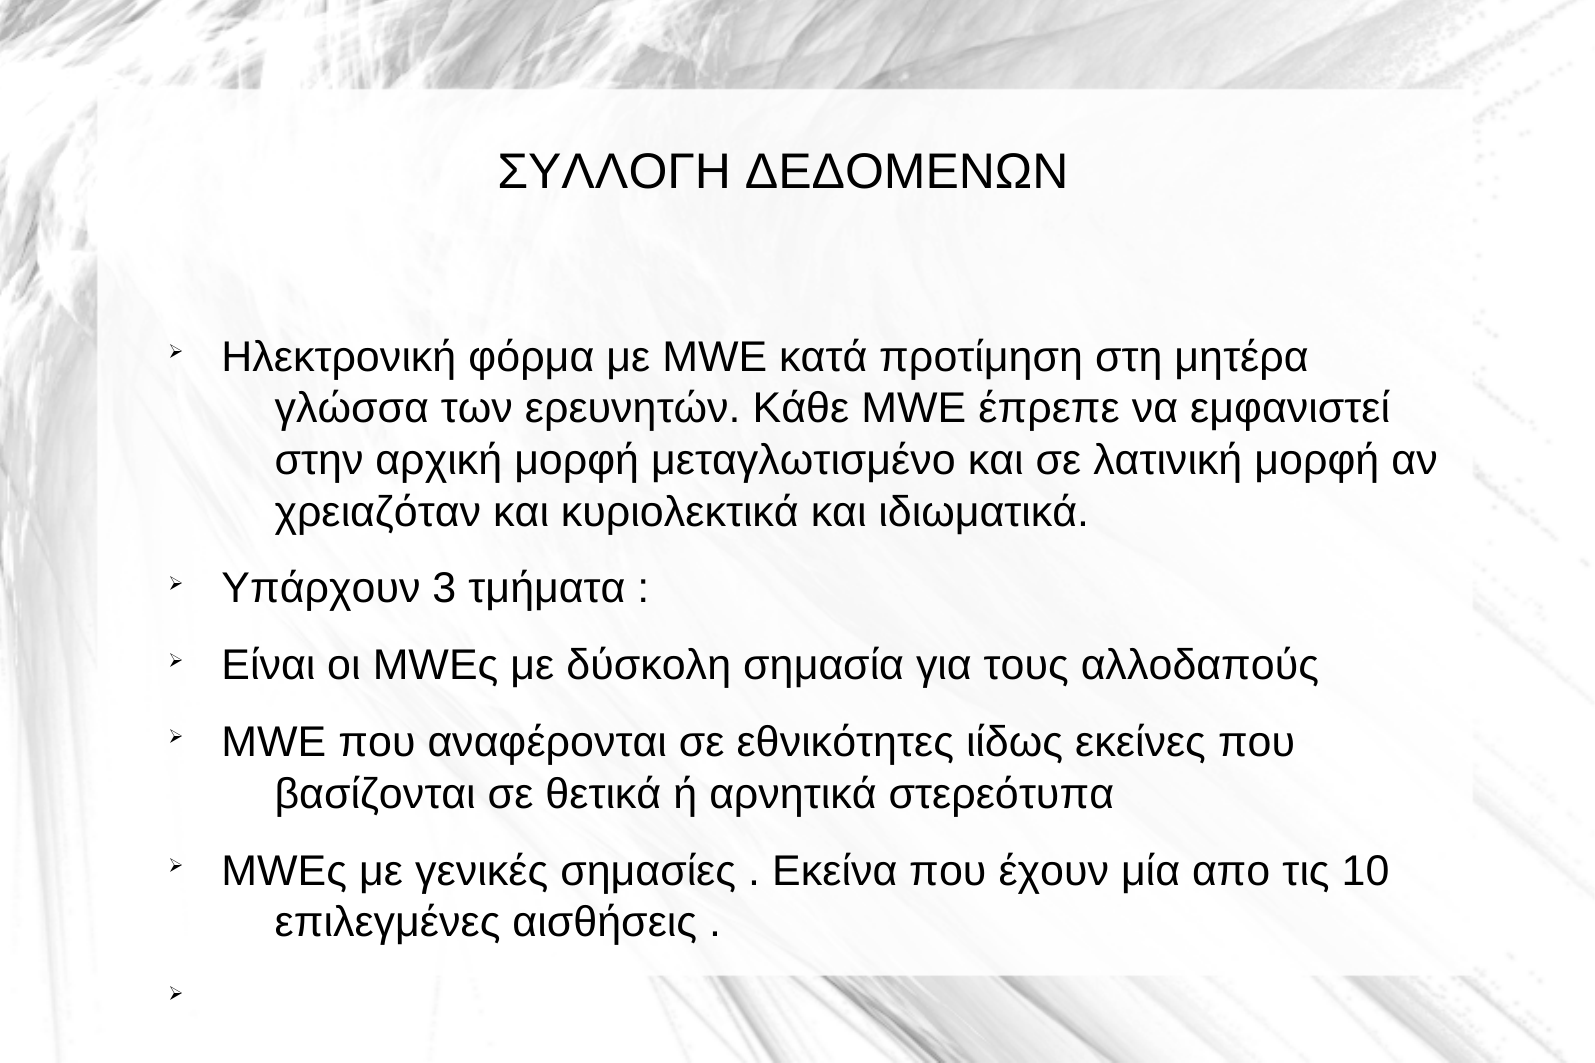

# ΣΥΛΛΟΓΗ ΔΕΔΟΜΕΝΩΝ
Ηλεκτρονική φόρμα με MWE κατά προτίμηση στη μητέρα γλώσσα των ερευνητών. Κάθε MWE έπρεπε να εμφανιστεί στην αρχική μορφή μεταγλωτισμένο και σε λατινική μορφή αν χρειαζόταν και κυριολεκτικά και ιδιωματικά.
Υπάρχουν 3 τμήματα :
Eίναι οι MWEς με δύσκολη σημασία για τους αλλοδαπούς
MWE που αναφέρονται σε εθνικότητες ιίδως εκείνες που βασίζονται σε θετικά ή αρνητικά στερεότυπα
MWEς με γενικές σημασίες . Εκείνα που έχουν μία απο τις 10 επιλεγμένες αισθήσεις .